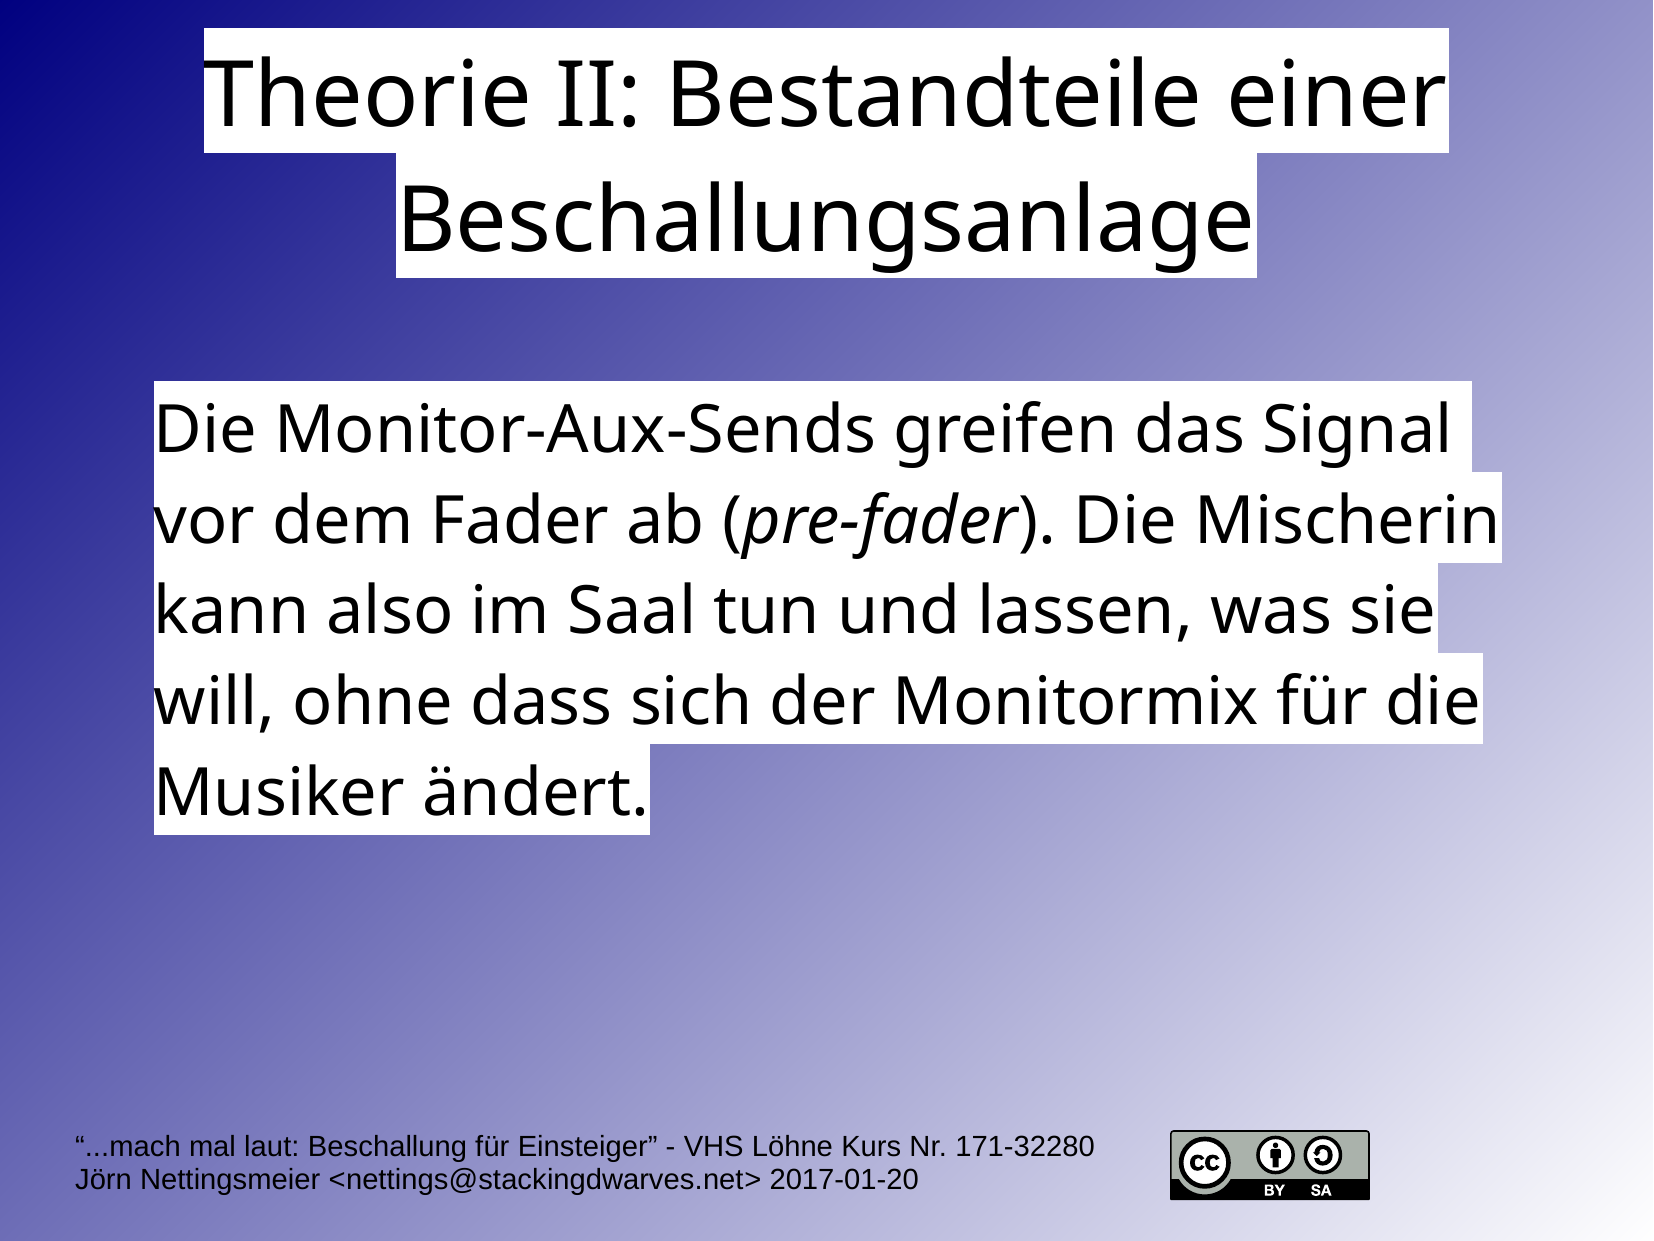

# Theorie II: Bestandteile einer Beschallungsanlage
Die Monitor-Aux-Sends greifen das Signal vor dem Fader ab (pre-fader). Die Mischerin kann also im Saal tun und lassen, was sie will, ohne dass sich der Monitormix für die Musiker ändert.